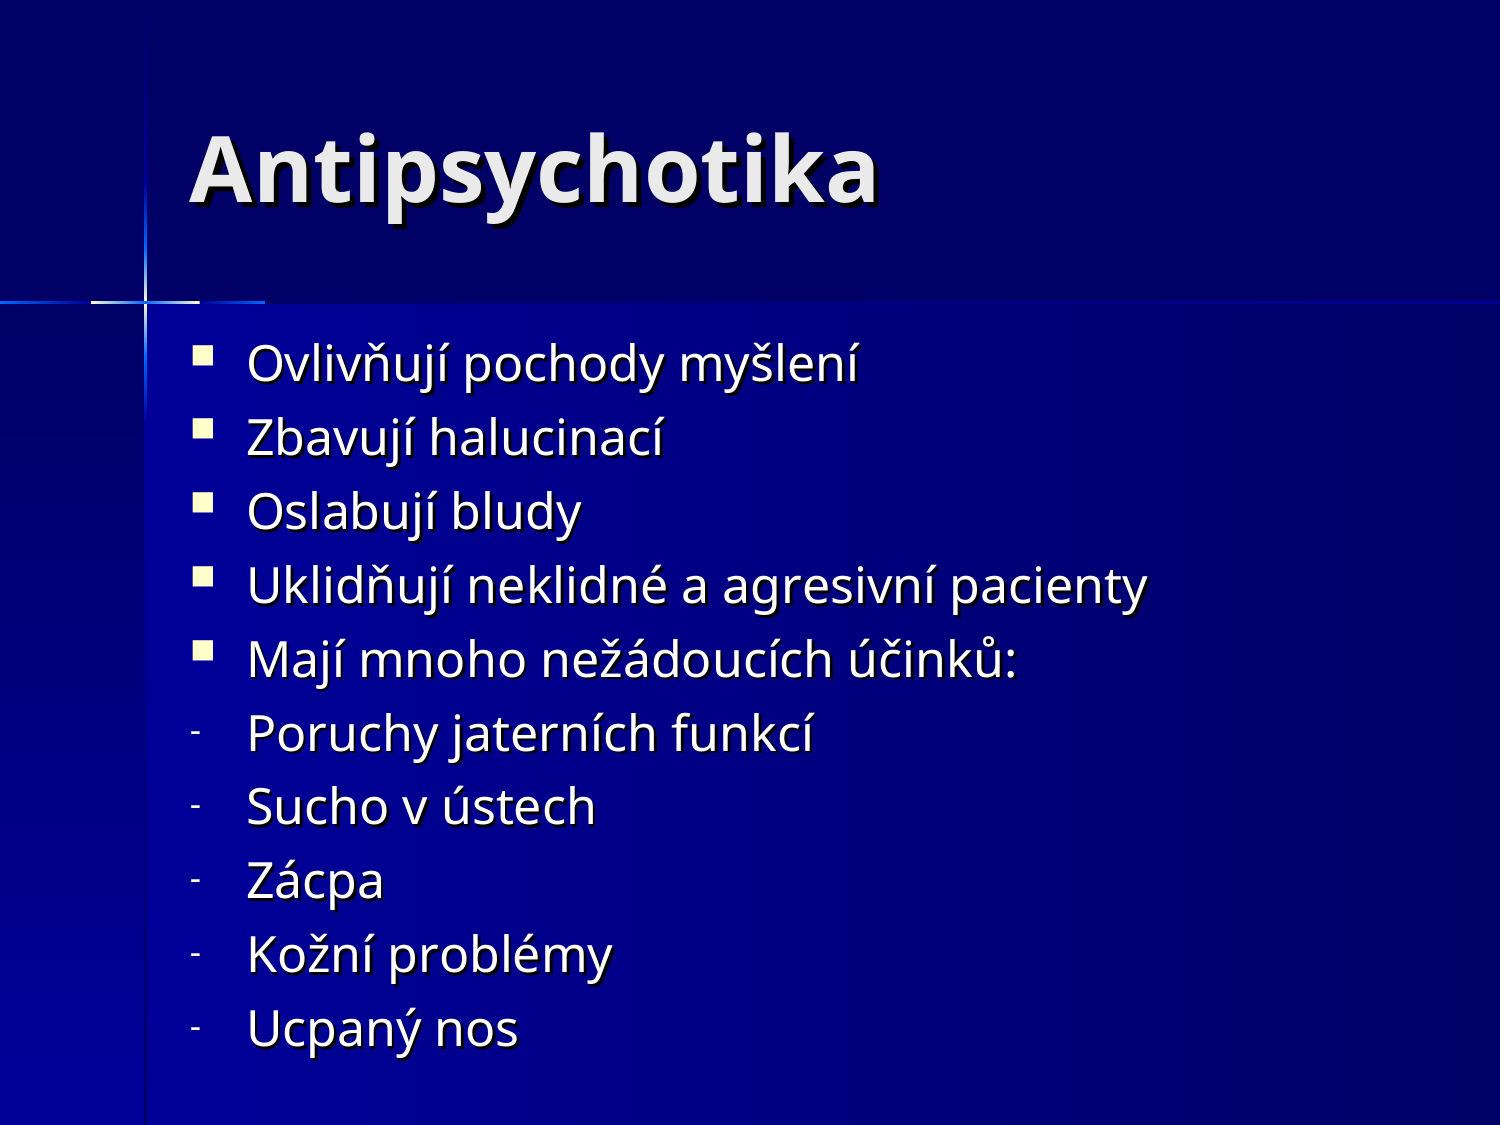

# Antipsychotika
Ovlivňují pochody myšlení
Zbavují halucinací
Oslabují bludy
Uklidňují neklidné a agresivní pacienty
Mají mnoho nežádoucích účinků:
Poruchy jaterních funkcí
Sucho v ústech
Zácpa
Kožní problémy
Ucpaný nos